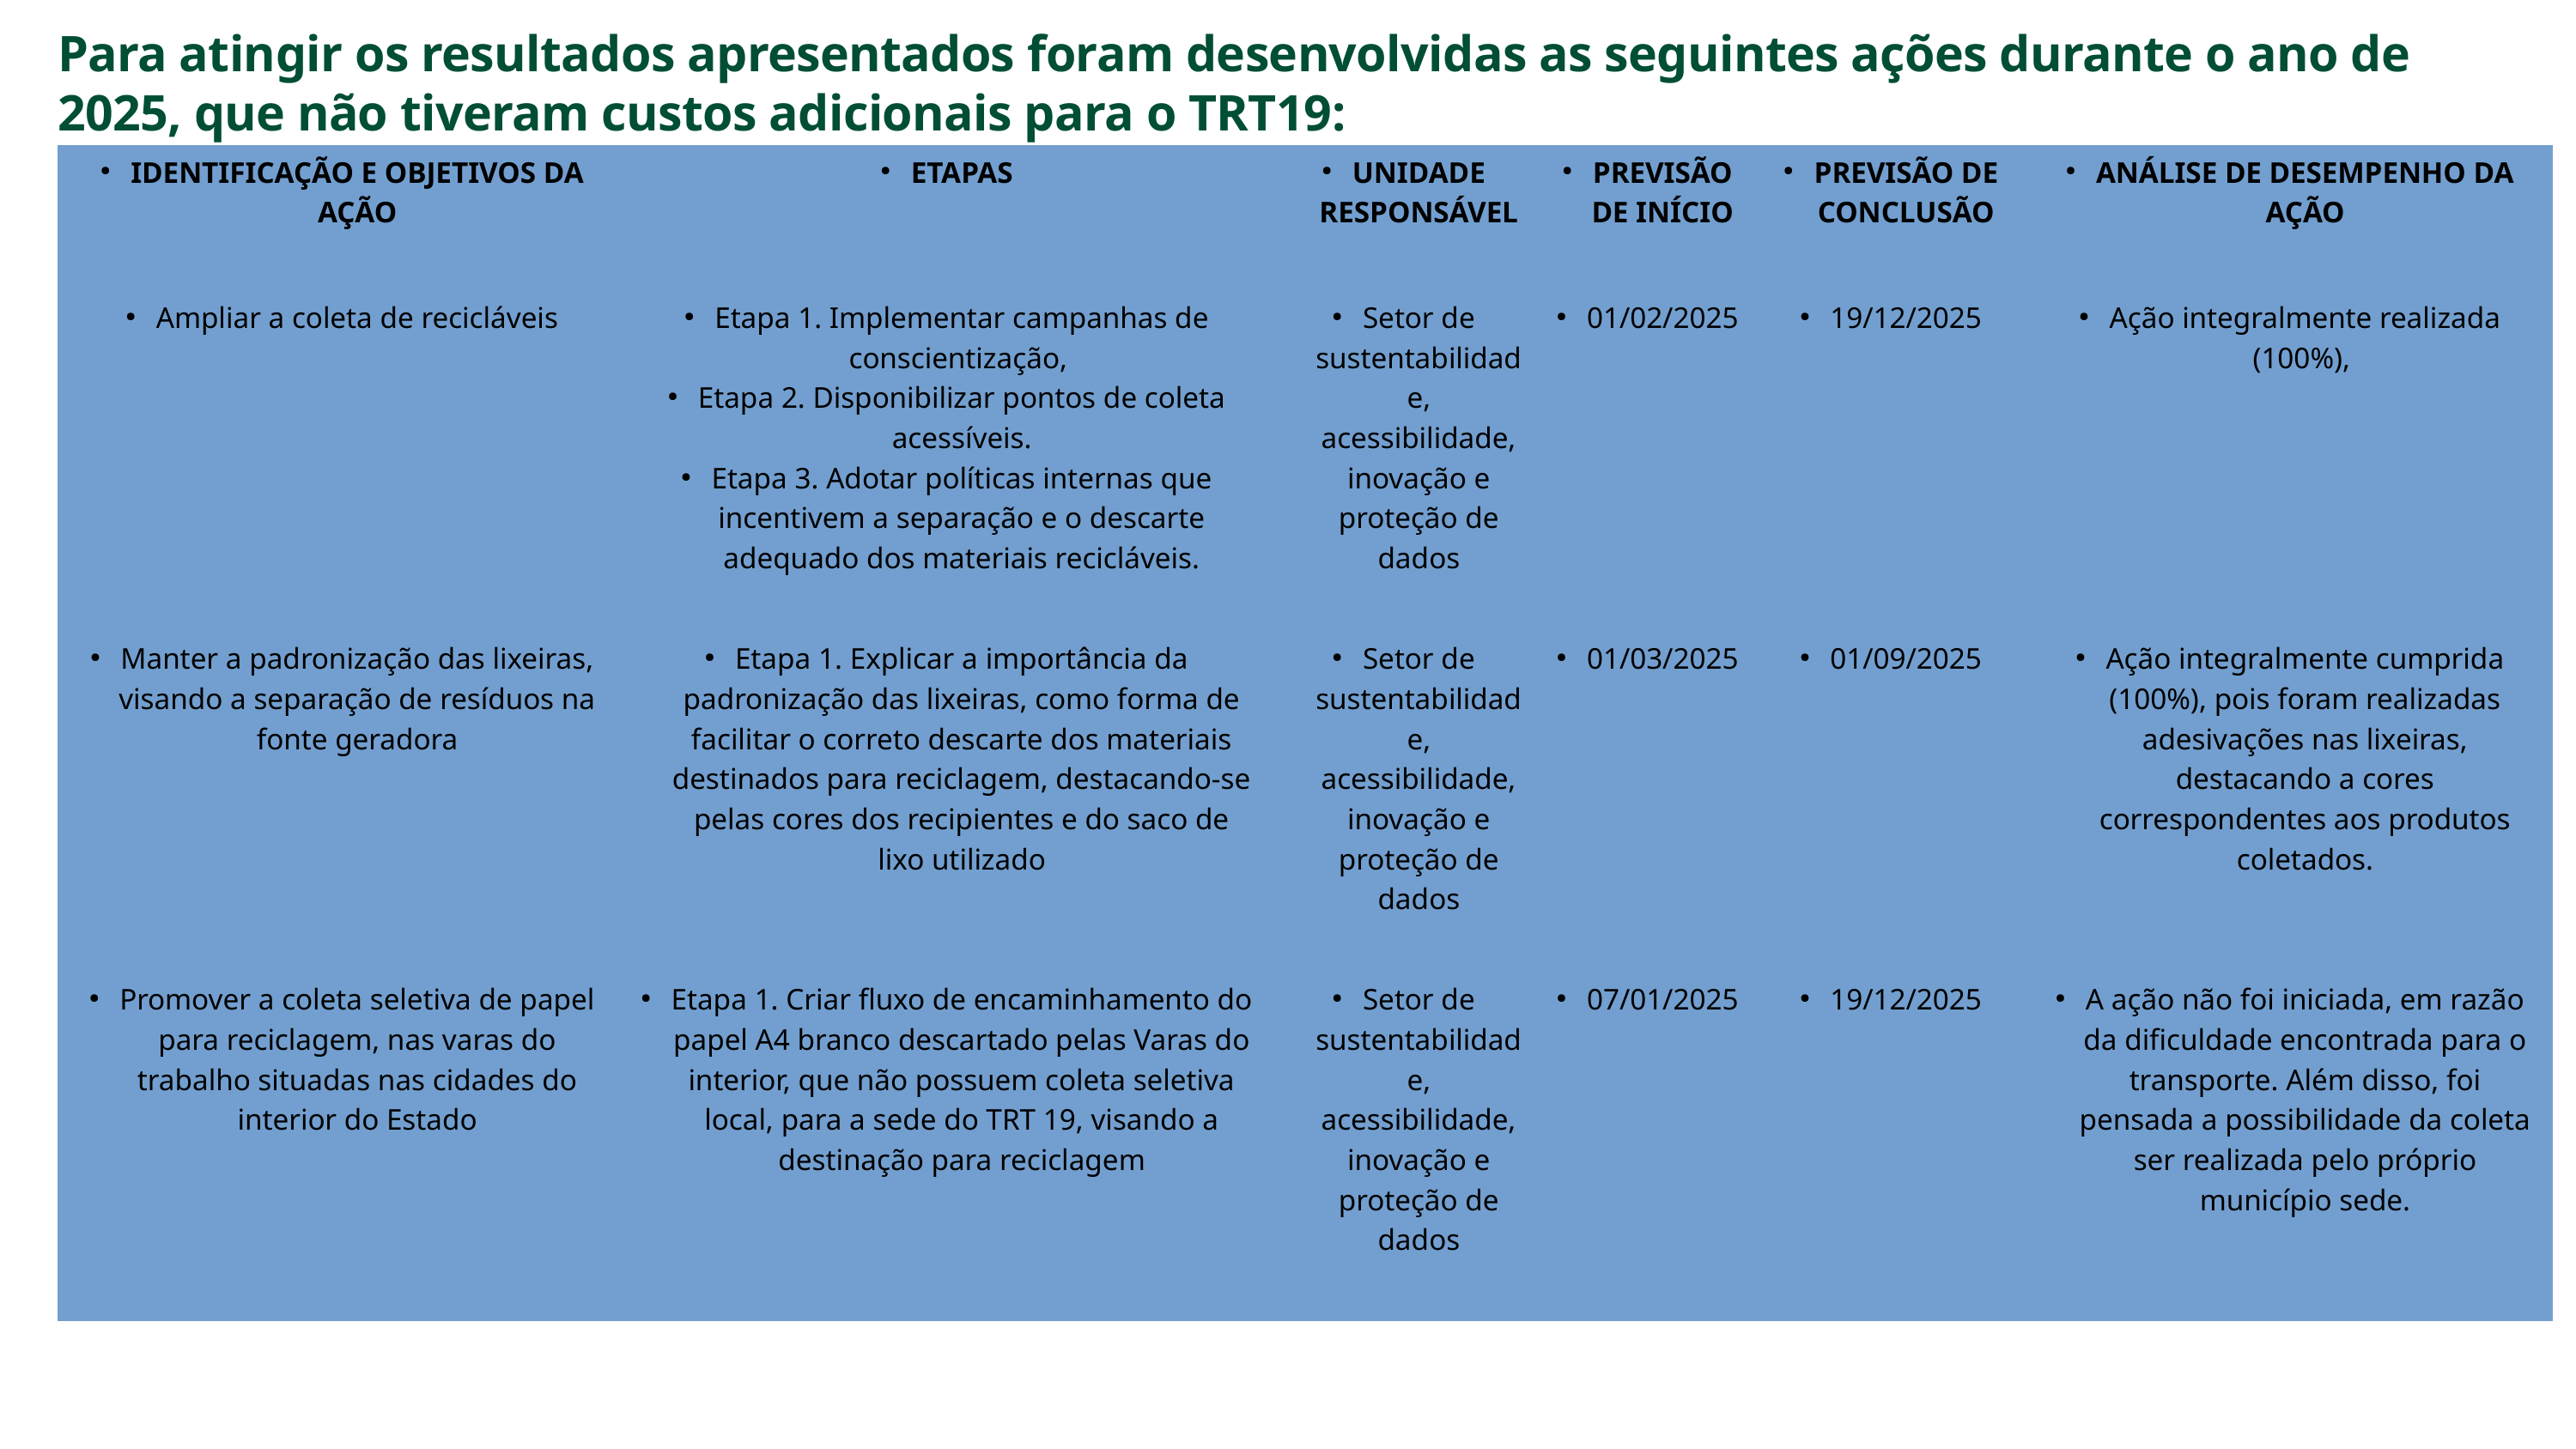

Para atingir os resultados apresentados foram desenvolvidas as seguintes ações durante o ano de 2025, que não tiveram custos adicionais para o TRT19:
| IDENTIFICAÇÃO E OBJETIVOS DA AÇÃO | ETAPAS | UNIDADE RESPONSÁVEL | PREVISÃO DE INÍCIO | PREVISÃO DE CONCLUSÃO | ANÁLISE DE DESEMPENHO DA AÇÃO |
| --- | --- | --- | --- | --- | --- |
| Ampliar a coleta de recicláveis | Etapa 1. Implementar campanhas de conscientização, Etapa 2. Disponibilizar pontos de coleta acessíveis. Etapa 3. Adotar políticas internas que incentivem a separação e o descarte adequado dos materiais recicláveis. | Setor de sustentabilidade, acessibilidade, inovação e proteção de dados | 01/02/2025 | 19/12/2025 | Ação integralmente realizada (100%), |
| Manter a padronização das lixeiras, visando a separação de resíduos na fonte geradora | Etapa 1. Explicar a importância da padronização das lixeiras, como forma de facilitar o correto descarte dos materiais destinados para reciclagem, destacando-se pelas cores dos recipientes e do saco de lixo utilizado | Setor de sustentabilidade, acessibilidade, inovação e proteção de dados | 01/03/2025 | 01/09/2025 | Ação integralmente cumprida (100%), pois foram realizadas adesivações nas lixeiras, destacando a cores correspondentes aos produtos coletados. |
| Promover a coleta seletiva de papel para reciclagem, nas varas do trabalho situadas nas cidades do interior do Estado | Etapa 1. Criar fluxo de encaminhamento do papel A4 branco descartado pelas Varas do interior, que não possuem coleta seletiva local, para a sede do TRT 19, visando a destinação para reciclagem | Setor de sustentabilidade, acessibilidade, inovação e proteção de dados | 07/01/2025 | 19/12/2025 | A ação não foi iniciada, em razão da dificuldade encontrada para o transporte. Além disso, foi pensada a possibilidade da coleta ser realizada pelo próprio município sede. |